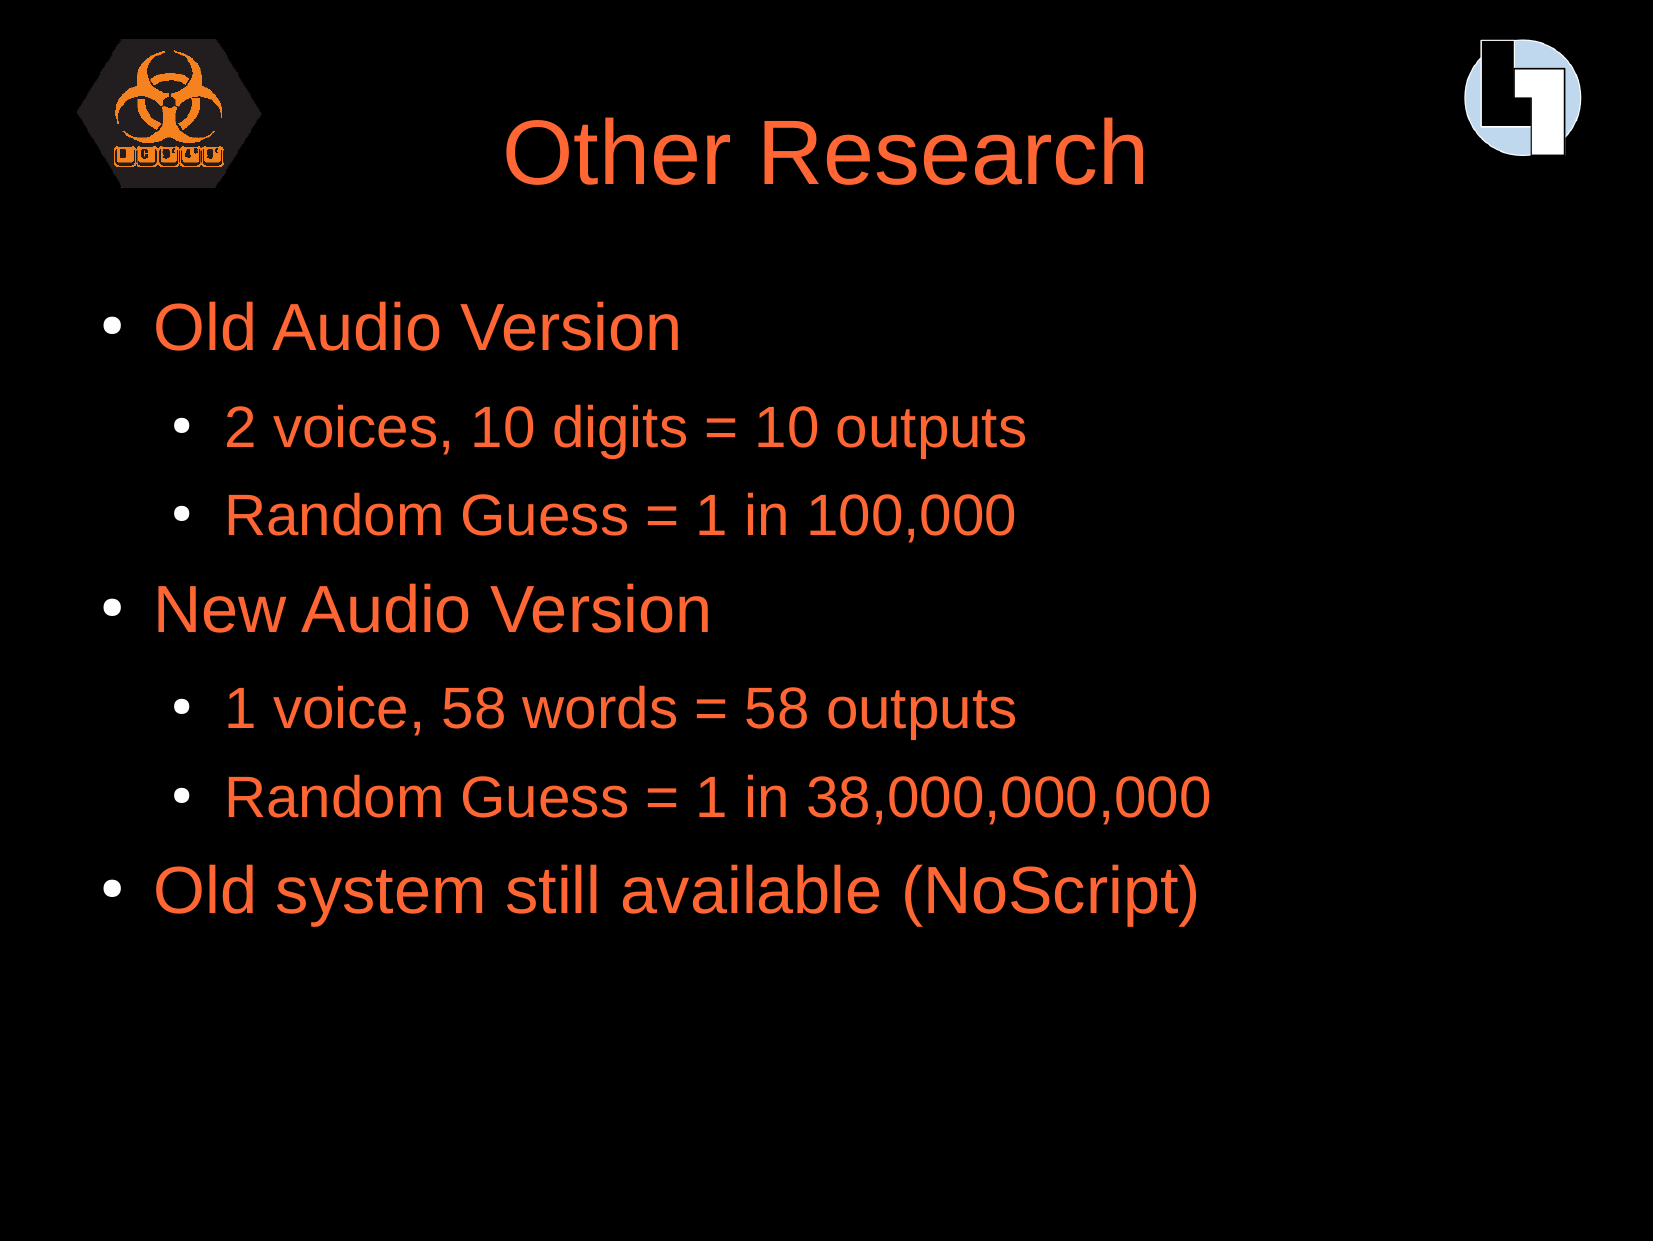

# Other Research
Old Audio Version
2 voices, 10 digits = 10 outputs
Random Guess = 1 in 100,000
New Audio Version
1 voice, 58 words = 58 outputs
Random Guess = 1 in 38,000,000,000
Old system still available (NoScript)